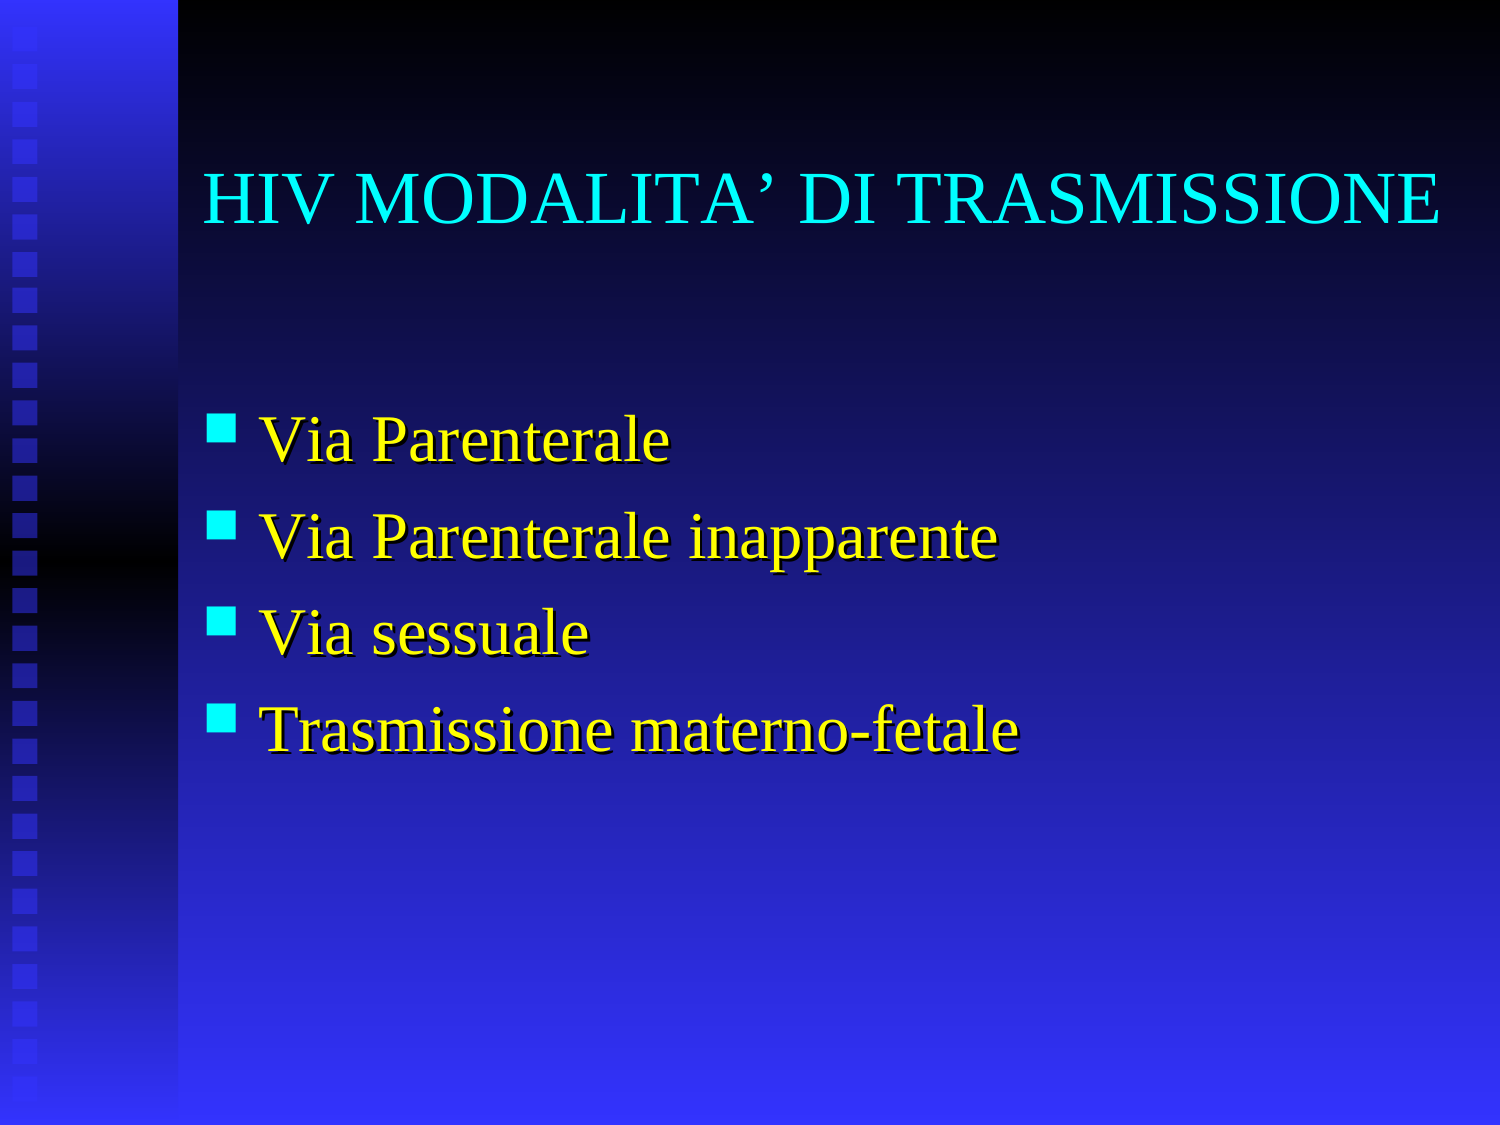

HIV MODALITA’ DI TRASMISSIONE
Via Parenterale
Via Parenterale inapparente
Via sessuale
Trasmissione materno-fetale